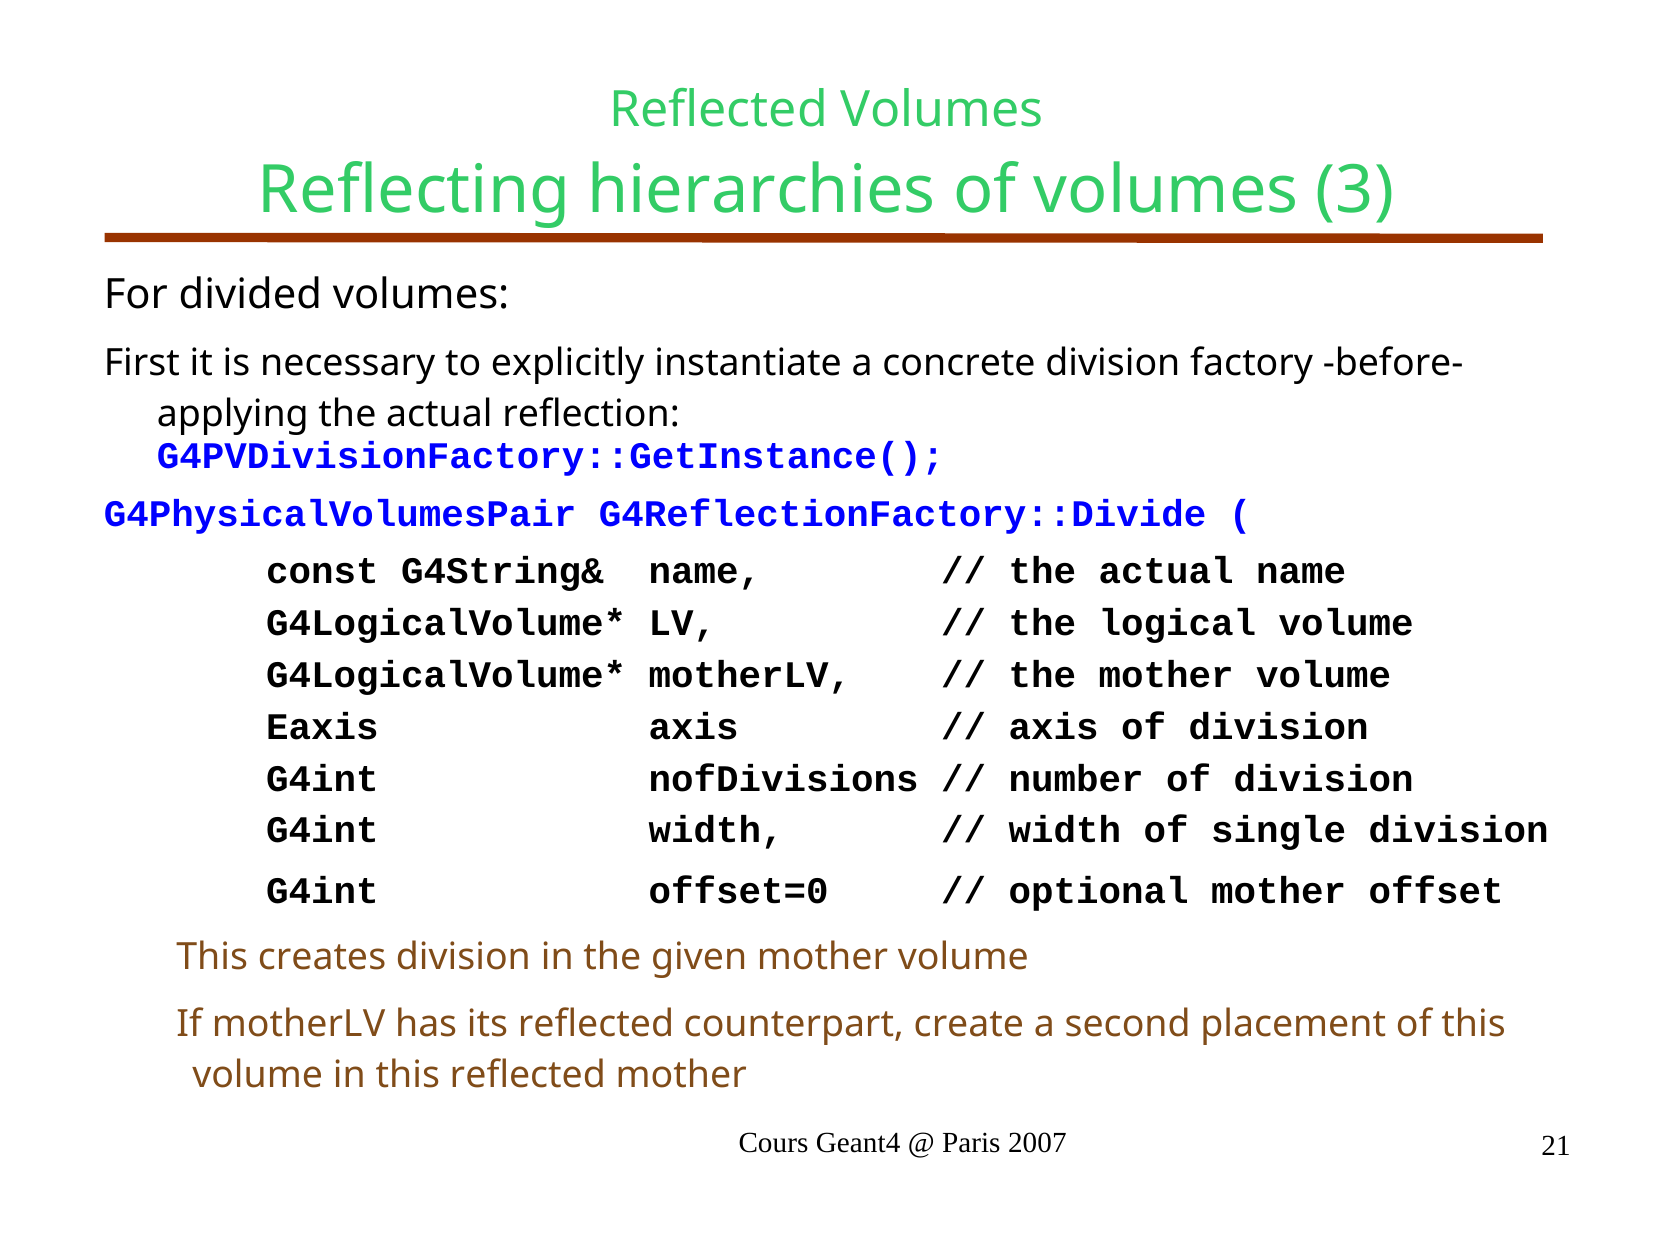

# Reflected Volumes Reflecting hierarchies of volumes (3)
For divided volumes:
First it is necessary to explicitly instantiate a concrete division factory -before- applying the actual reflection: G4PVDivisionFactory::GetInstance();
G4PhysicalVolumesPair G4ReflectionFactory::Divide (
 const G4String& name, // the actual name
 G4LogicalVolume* LV, // the logical volume
 G4LogicalVolume* motherLV, // the mother volume
 Eaxis axis // axis of division
 G4int nofDivisions // number of division
 G4int width, // width of single division
 G4int offset=0 // optional mother offset
 This creates division in the given mother volume
 If motherLV has its reflected counterpart, create a second placement of this volume in this reflected mother
Cours Geant4 @ Paris 2007
21